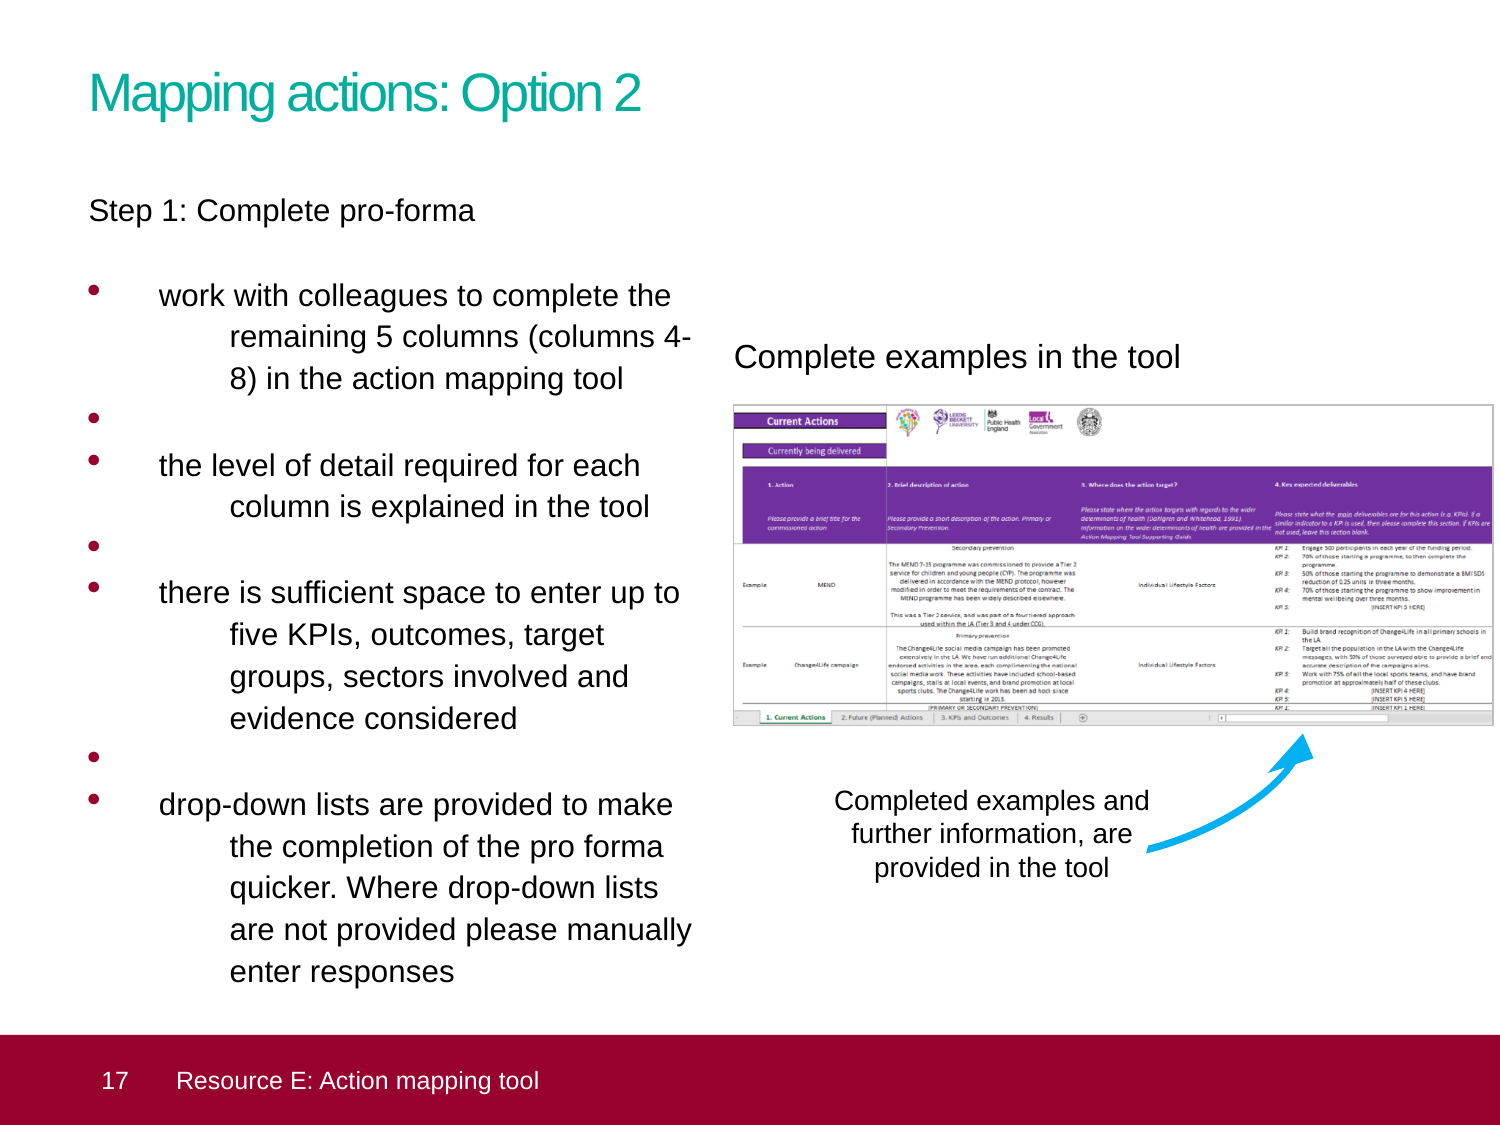

Mapping actions: Option 2
# Step 1: Complete pro-forma
work with colleagues to complete the remaining 5 columns (columns 4-8) in the action mapping tool
the level of detail required for each column is explained in the tool
there is sufficient space to enter up to five KPIs, outcomes, target groups, sectors involved and evidence considered
drop-down lists are provided to make the completion of the pro forma quicker. Where drop-down lists are not provided please manually enter responses
Complete examples in the tool
Completed examples and further information, are provided in the tool
 16
Resource E: Action mapping tool